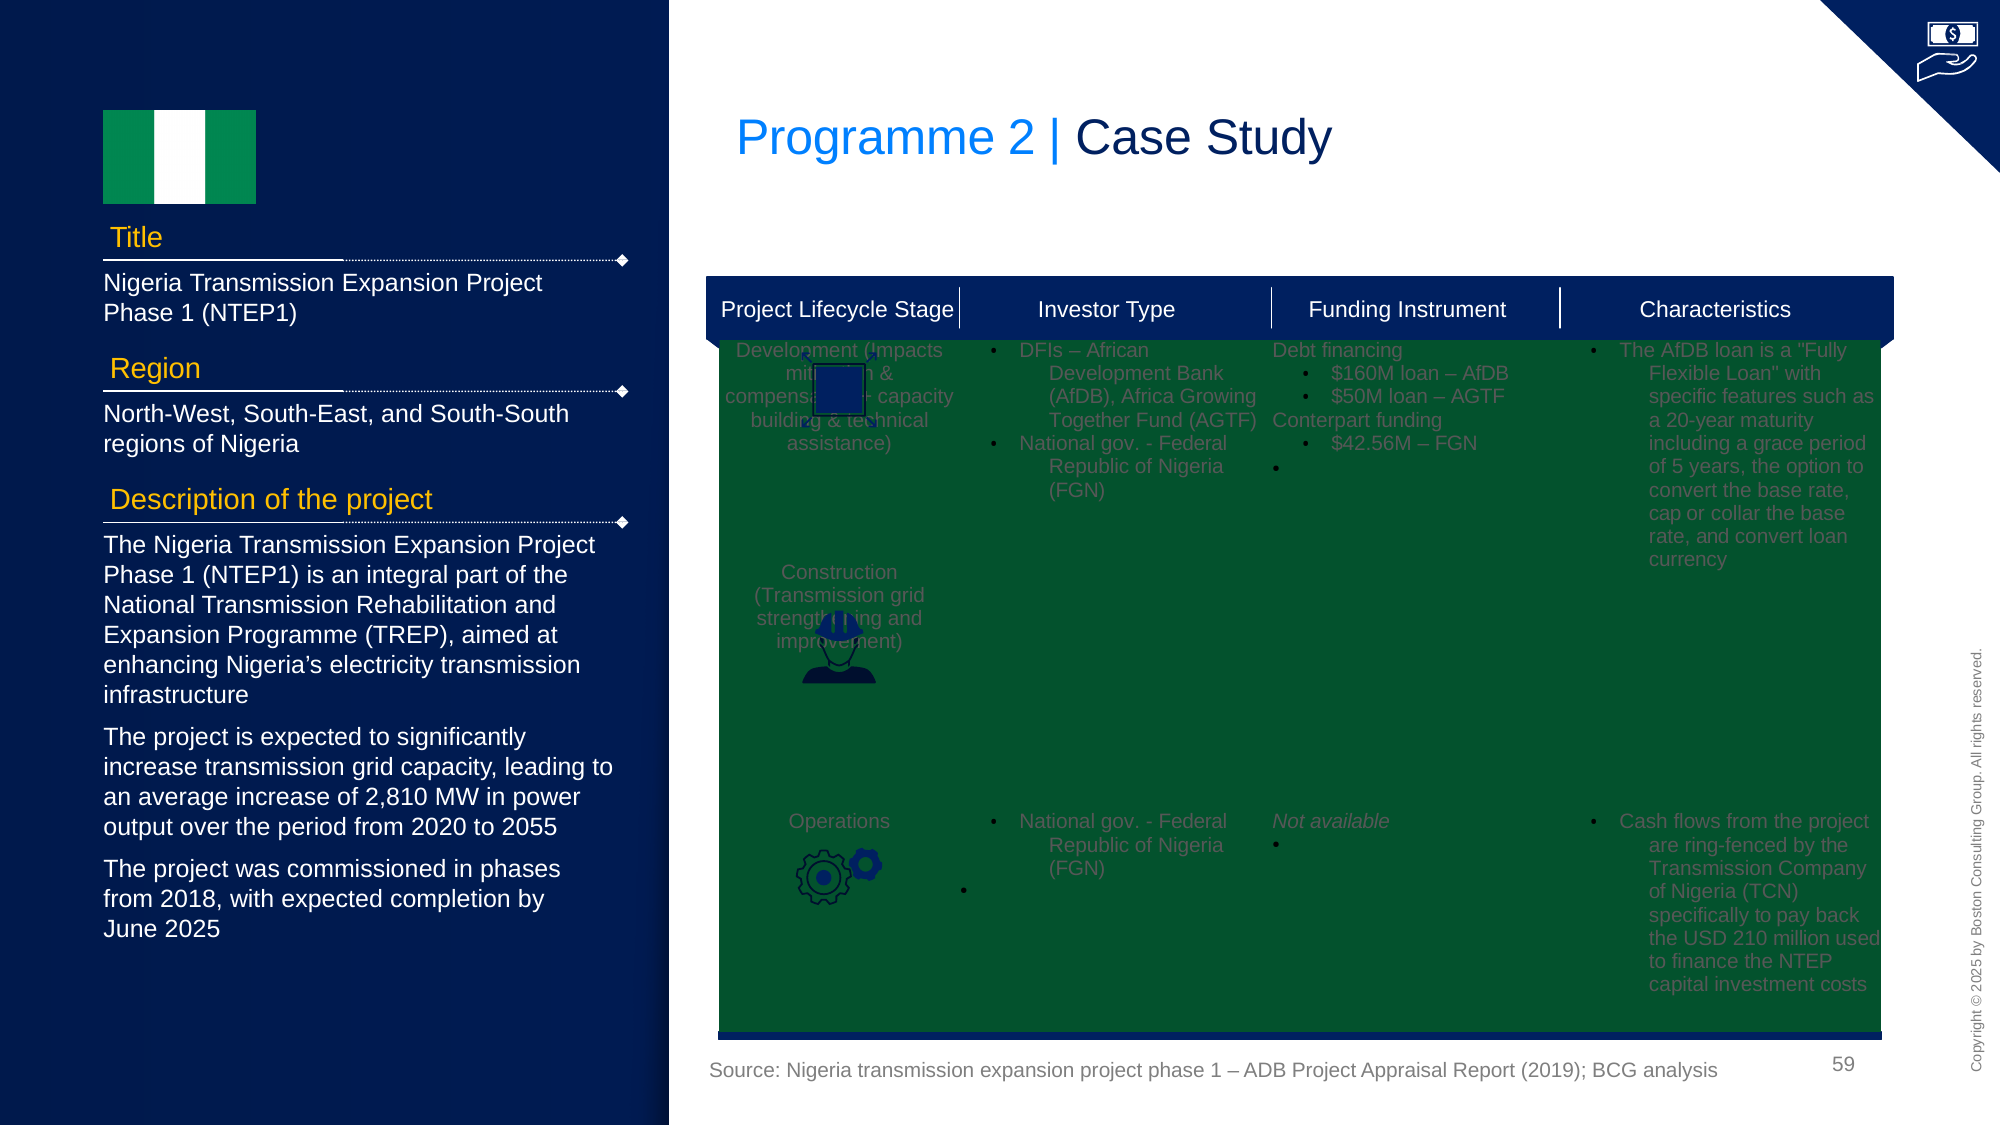

Programme 2 | Case Study
Title
Nigeria Transmission Expansion Project Phase 1 (NTEP1)
Project Lifecycle Stage
Investor Type
Funding Instrument
Characteristics
| Development (Impacts mitigation & compensation + capacity building & technical assistance) | DFIs – African Development Bank (AfDB), Africa Growing Together Fund (AGTF) National gov. - Federal Republic of Nigeria (FGN) | Debt financing $160M loan – AfDB $50M loan – AGTF Conterpart funding $42.56M – FGN | The AfDB loan is a "Fully Flexible Loan" with specific features such as a 20-year maturity including a grace period of 5 years, the option to convert the base rate, cap or collar the base rate, and convert loan currency |
| --- | --- | --- | --- |
| Construction (Transmission grid strengthening and improvement) | | | |
| Operations | National gov. - Federal Republic of Nigeria (FGN) | Not available | Cash flows from the project are ring-fenced by the Transmission Company of Nigeria (TCN) specifically to pay back the USD 210 million used to finance the NTEP capital investment costs |
Region
North-West, South-East, and South-South regions of Nigeria
Description of the project
The Nigeria Transmission Expansion Project Phase 1 (NTEP1) is an integral part of the National Transmission Rehabilitation and Expansion Programme (TREP), aimed at enhancing Nigeria’s electricity transmission infrastructure
The project is expected to significantly increase transmission grid capacity, leading to an average increase of 2,810 MW in power output over the period from 2020 to 2055
The project was commissioned in phases from 2018, with expected completion by June 2025
Source: Nigeria transmission expansion project phase 1 – ADB Project Appraisal Report (2019); BCG analysis